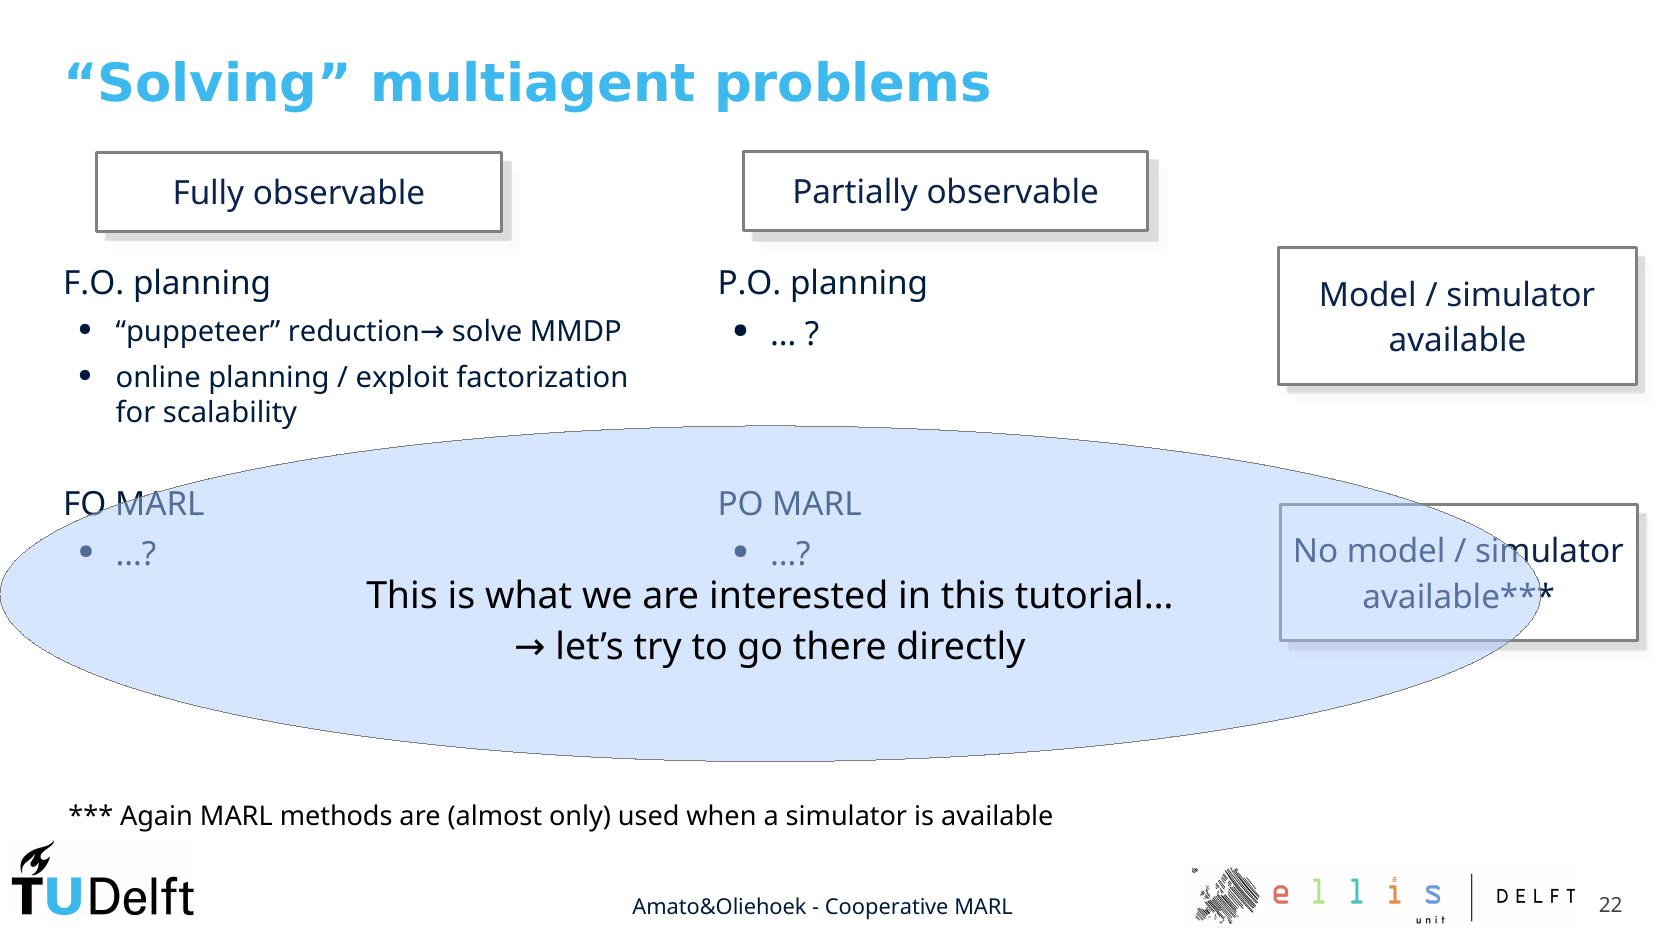

# “Solving” multiagent problems
Partially observable
Fully observable
Model / simulator
available
F.O. planning
“puppeteer” reduction→ solve MMDP
online planning / exploit factorization for scalability
P.O. planning
… ?
This is what we are interested in this tutorial…
→ let’s try to go there directly
FO MARL
…?
PO MARL
…?
No model / simulator
available***
*** Again MARL methods are (almost only) used when a simulator is available
Amato&Oliehoek - Cooperative MARL